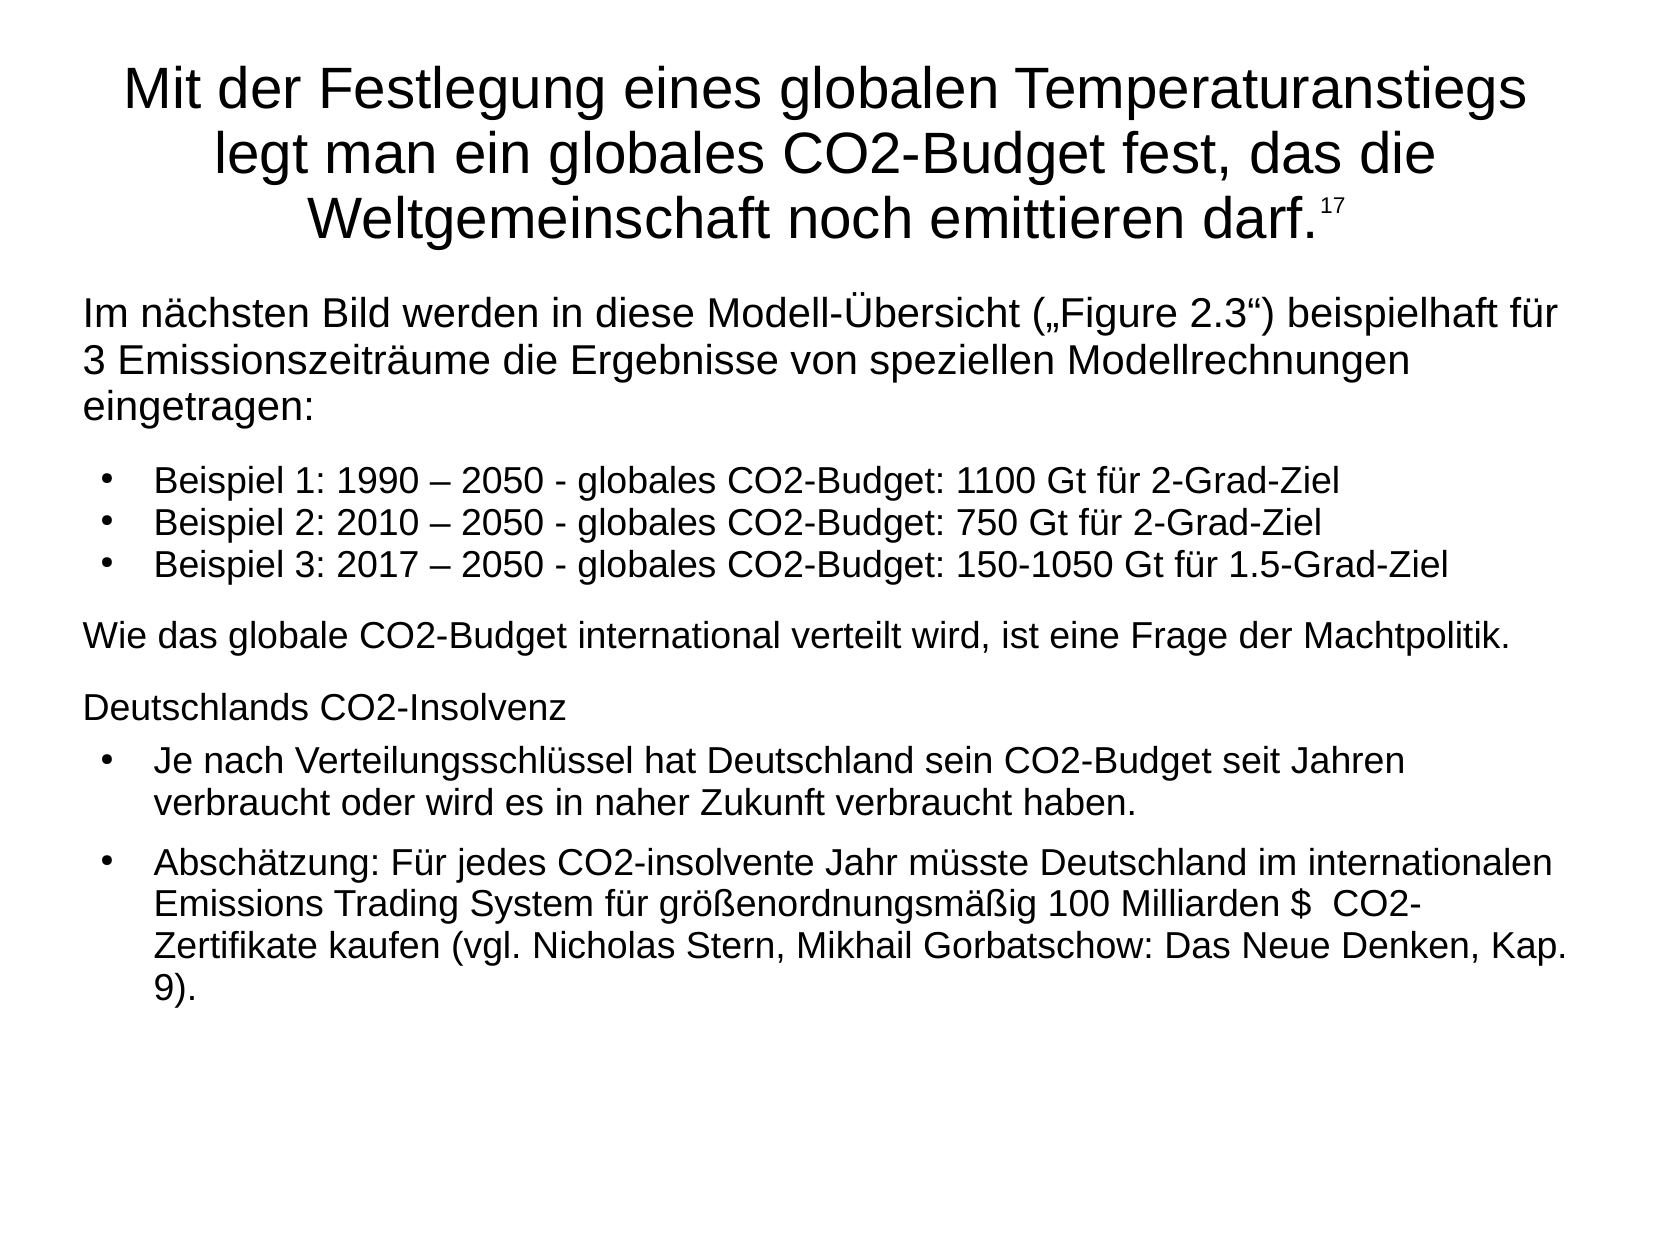

# Mit der Festlegung eines globalen Temperaturanstiegs legt man ein globales CO2-Budget fest, das die Weltgemeinschaft noch emittieren darf.17
Im nächsten Bild werden in diese Modell-Übersicht („Figure 2.3“) beispielhaft für 3 Emissionszeiträume die Ergebnisse von speziellen Modellrechnungen eingetragen:
Beispiel 1: 1990 – 2050 - globales CO2-Budget: 1100 Gt für 2-Grad-Ziel
Beispiel 2: 2010 – 2050 - globales CO2-Budget: 750 Gt für 2-Grad-Ziel
Beispiel 3: 2017 – 2050 - globales CO2-Budget: 150-1050 Gt für 1.5-Grad-Ziel
Wie das globale CO2-Budget international verteilt wird, ist eine Frage der Machtpolitik.
Deutschlands CO2-Insolvenz
Je nach Verteilungsschlüssel hat Deutschland sein CO2-Budget seit Jahren verbraucht oder wird es in naher Zukunft verbraucht haben.
Abschätzung: Für jedes CO2-insolvente Jahr müsste Deutschland im internationalen Emissions Trading System für größenordnungsmäßig 100 Milliarden $ CO2-Zertifikate kaufen (vgl. Nicholas Stern, Mikhail Gorbatschow: Das Neue Denken, Kap. 9).